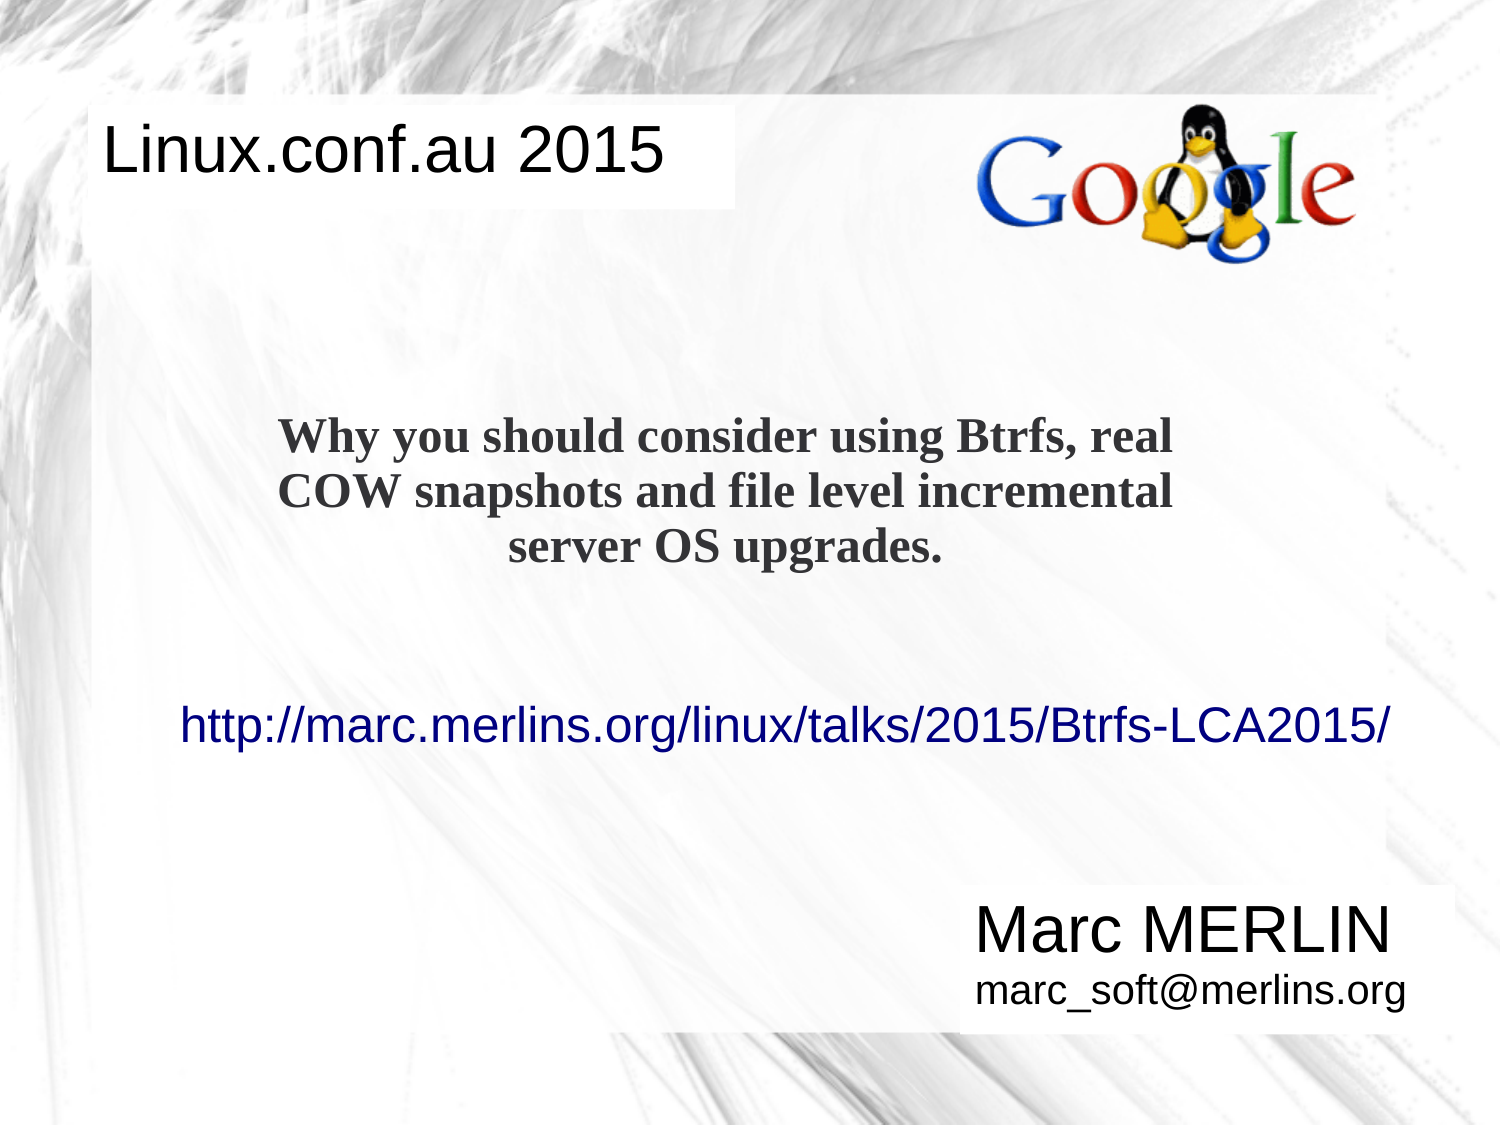

Linux.conf.au 2015
# Why you should consider using Btrfs, real COW snapshots and file level incremental server OS upgrades.
http://marc.merlins.org/linux/talks/2015/Btrfs-LCA2015/
Marc MERLIN
marc_soft@merlins.org